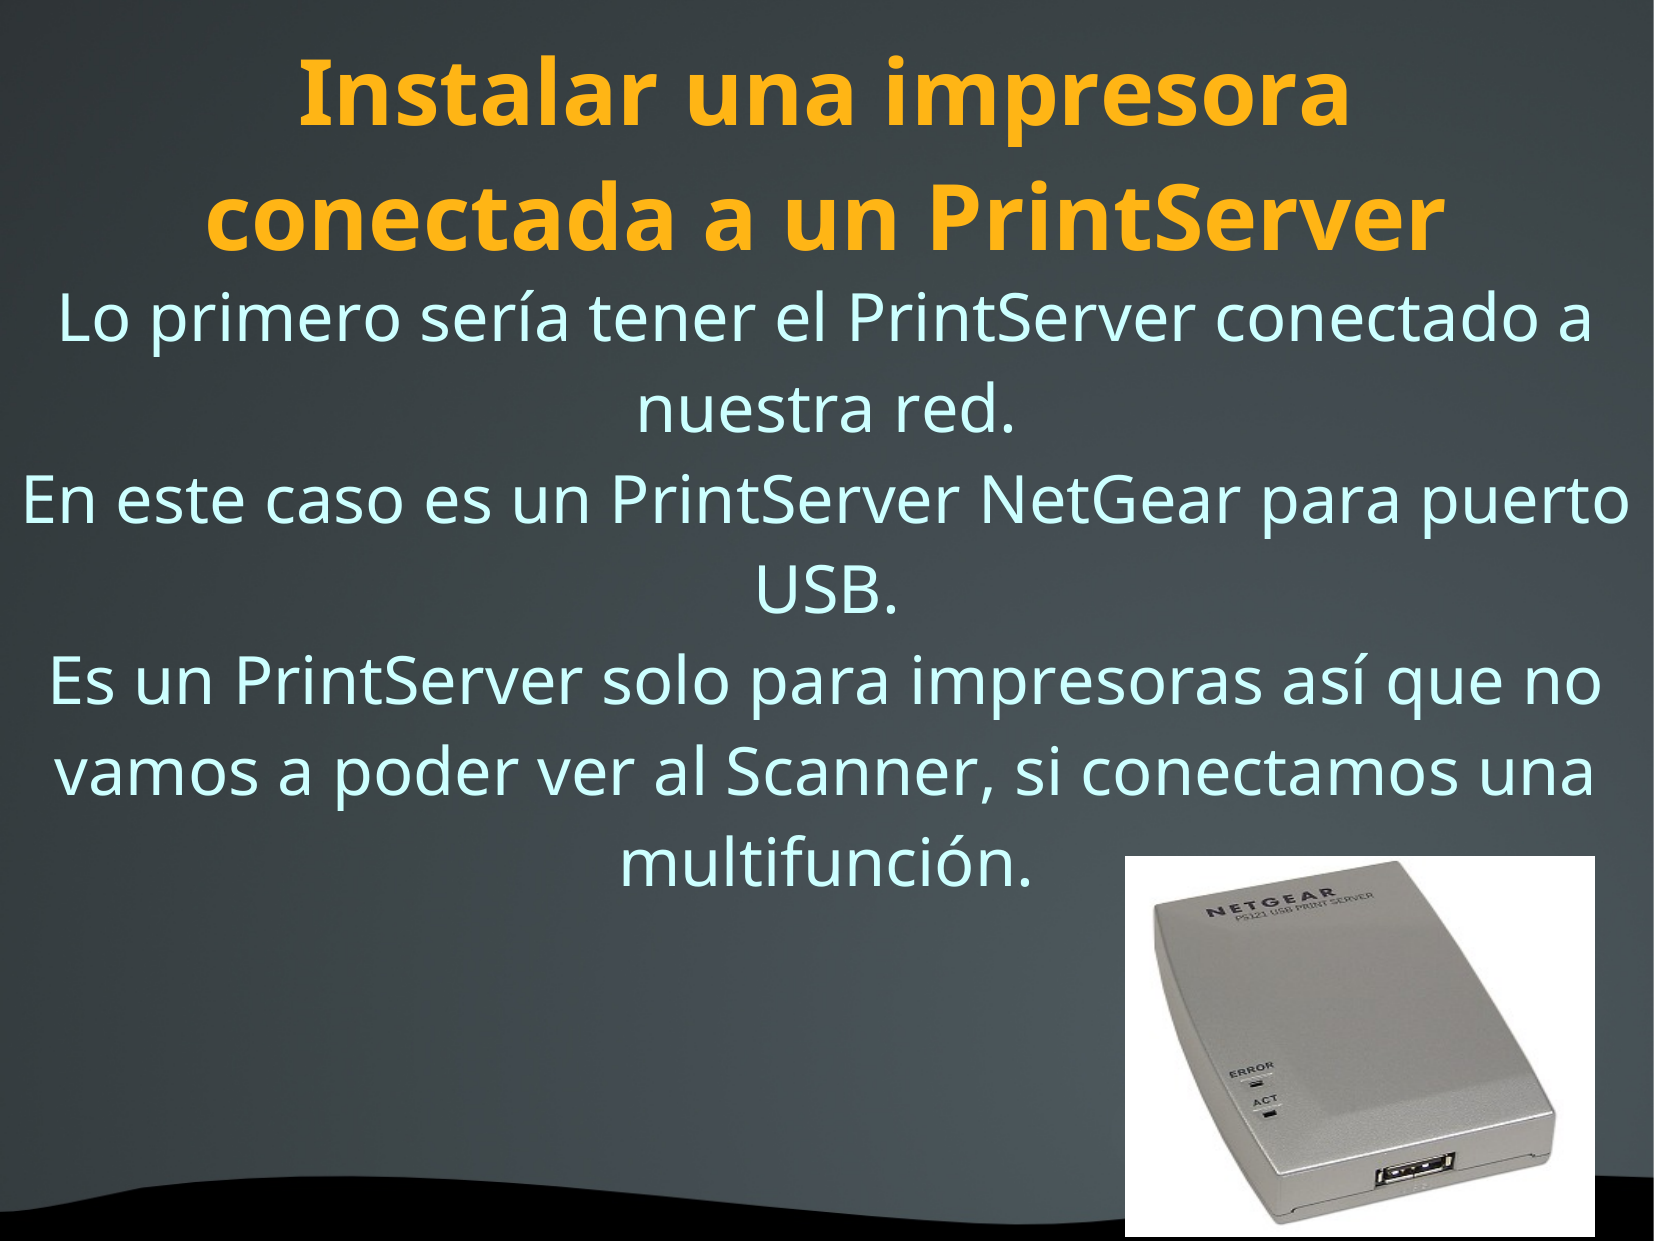

# Instalar una impresora conectada a un PrintServer
Lo primero sería tener el PrintServer conectado a nuestra red.
En este caso es un PrintServer NetGear para puerto USB.
Es un PrintServer solo para impresoras así que no vamos a poder ver al Scanner, si conectamos una multifunción.